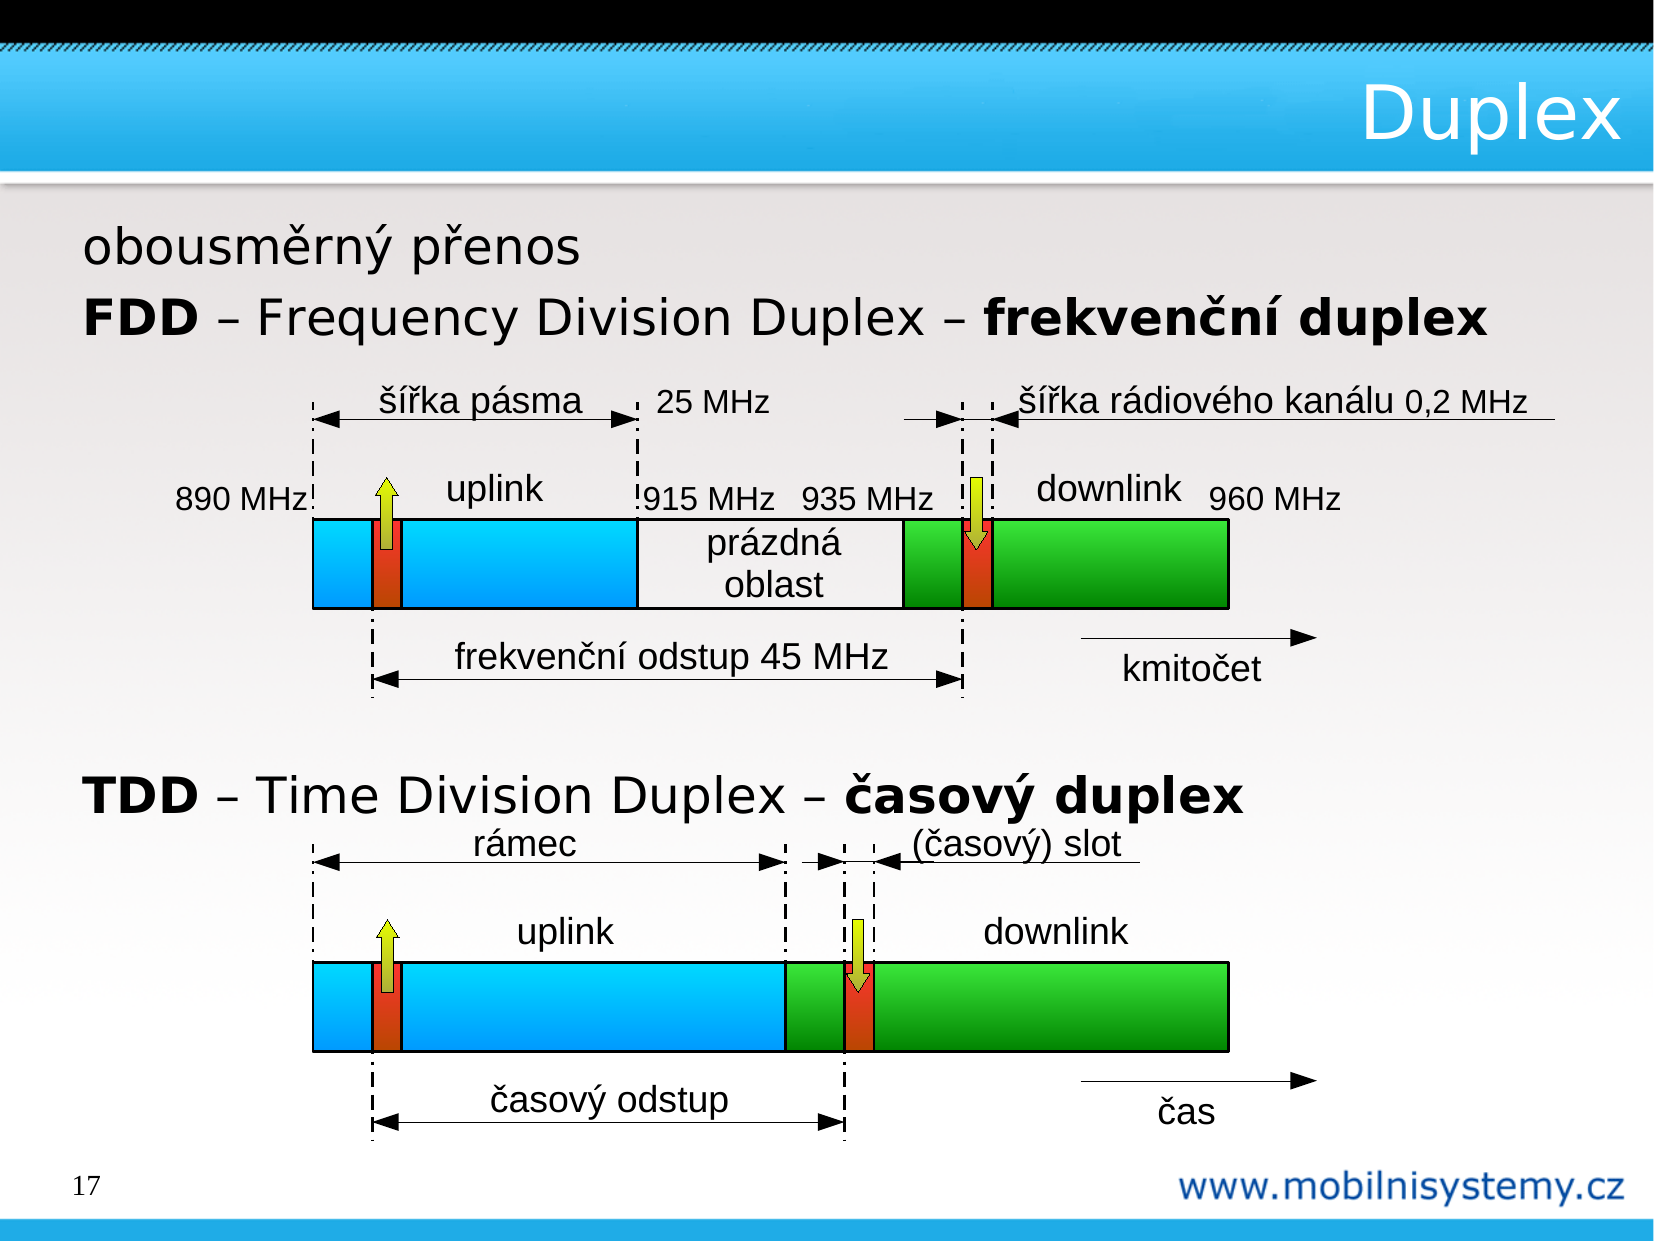

# Duplex
obousměrný přenos
FDD – Frequency Division Duplex – frekvenční duplex
TDD – Time Division Duplex – časový duplex
šířka pásma 25 MHz
šířka rádiového kanálu 0,2 MHz
uplink
downlink
890 MHz
915 MHz
935 MHz
960 MHz
prázdná
oblast
frekvenční odstup 45 MHz
kmitočet
rámec
(časový) slot
uplink
downlink
časový odstup
čas
17